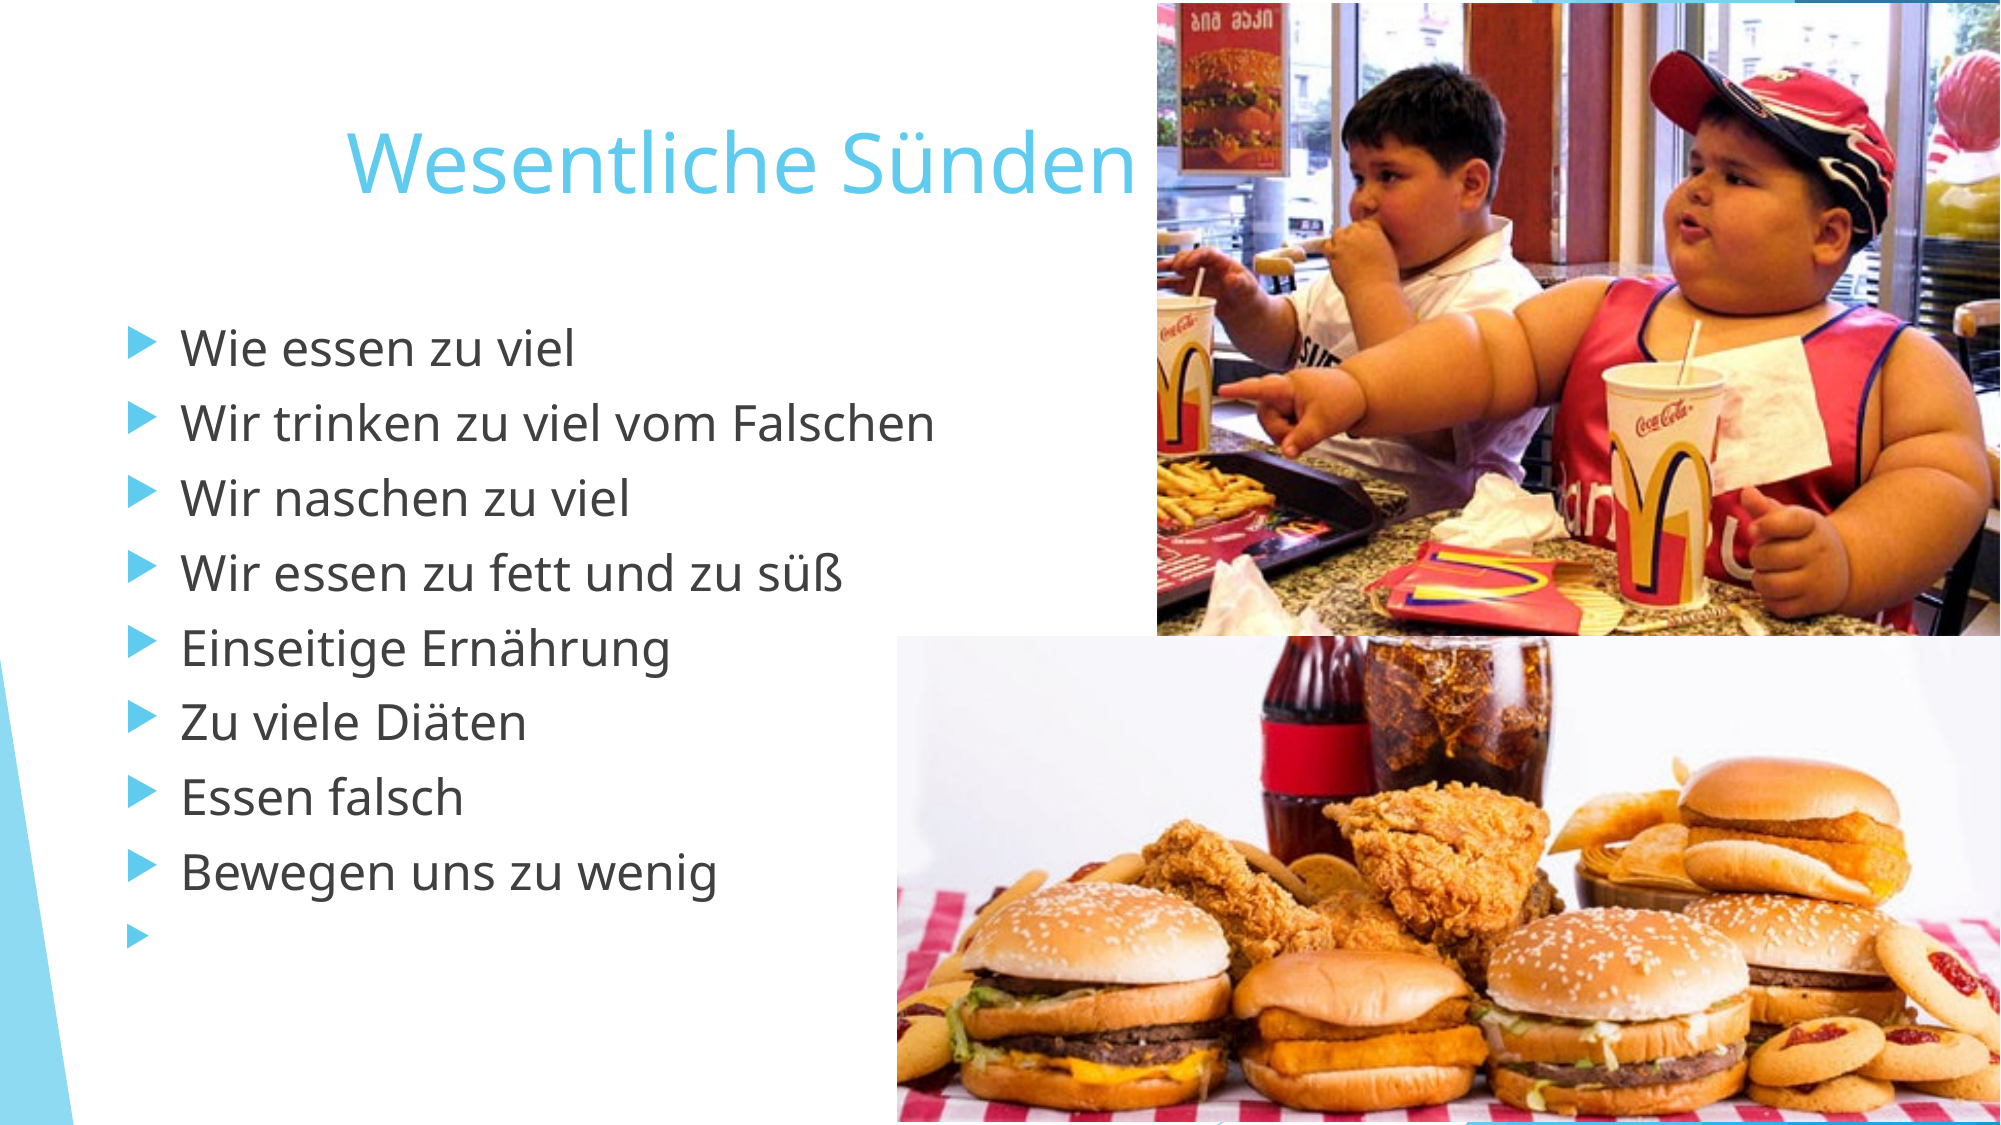

# Wesentliche Sünden
Wie essen zu viel
Wir trinken zu viel vom Falschen
Wir naschen zu viel
Wir essen zu fett und zu süß
Einseitige Ernährung
Zu viele Diäten
Essen falsch
Bewegen uns zu wenig